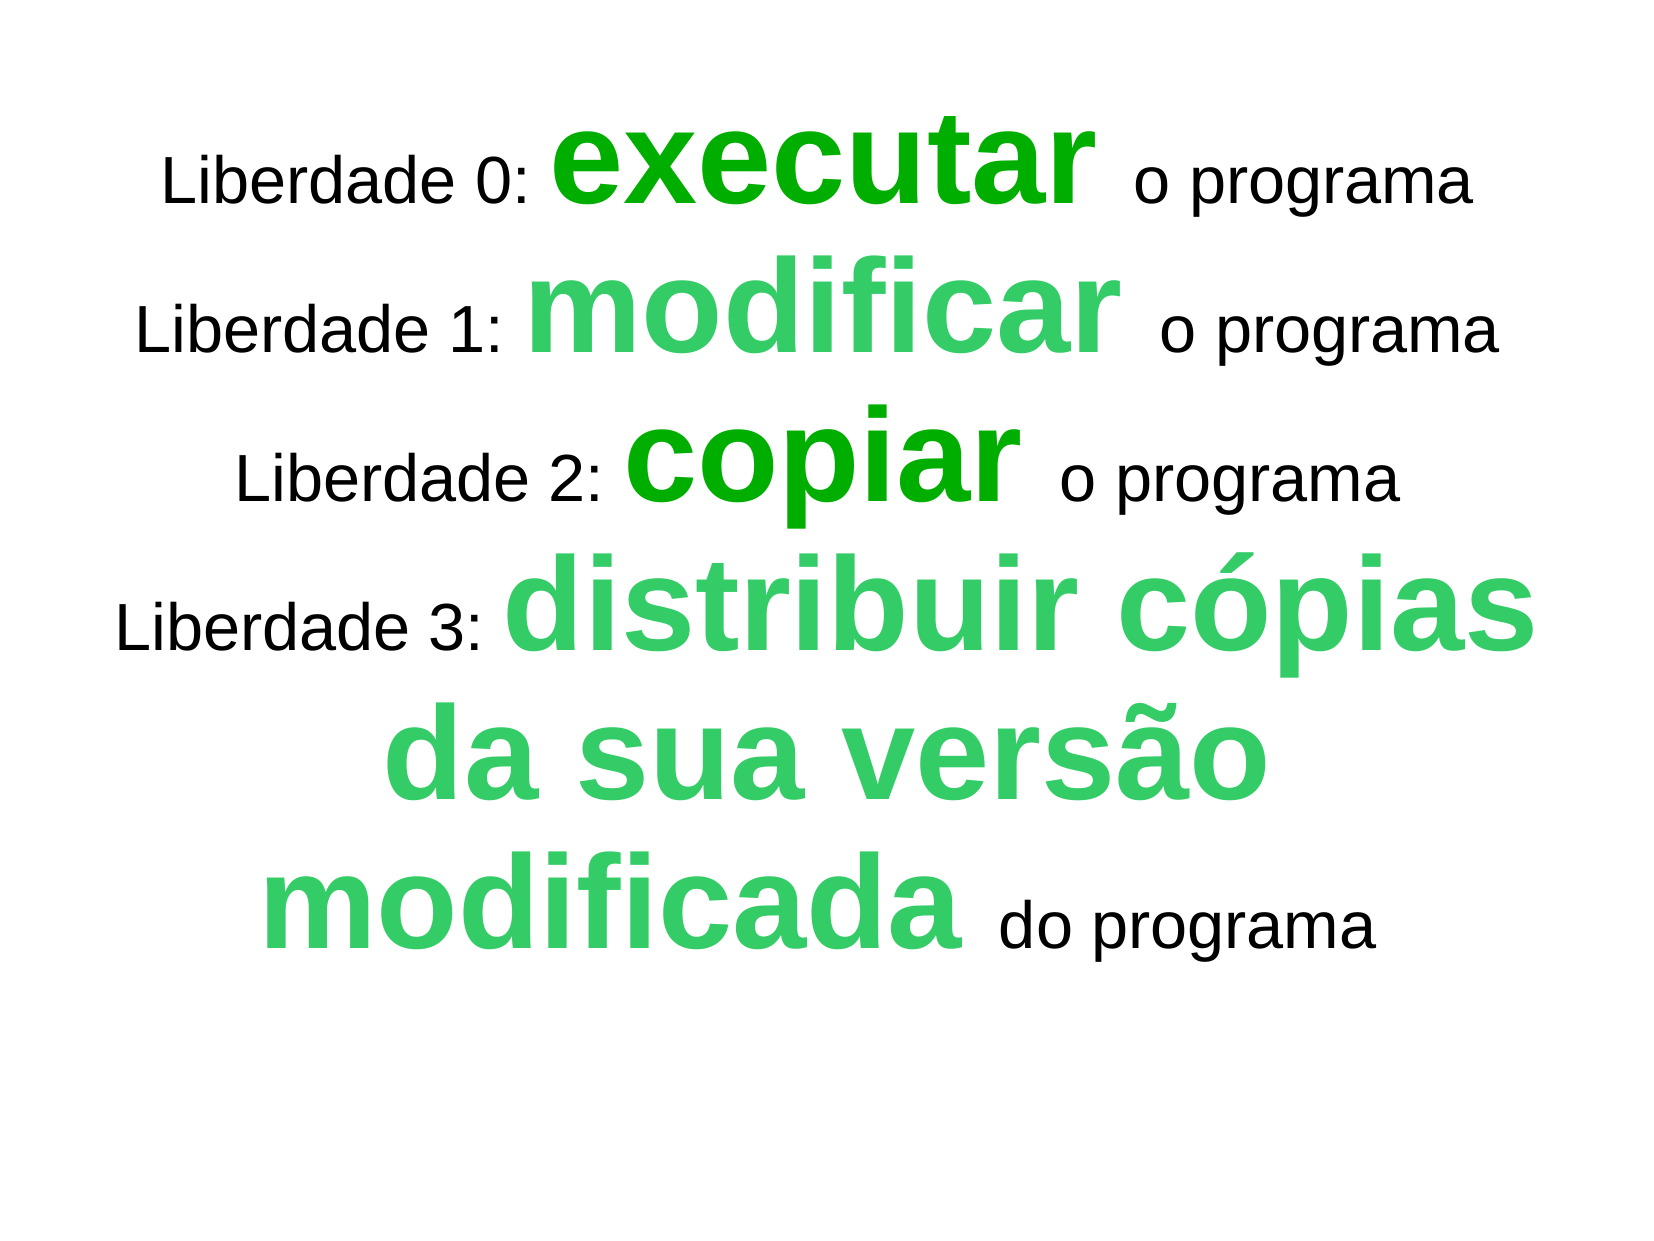

# Liberdade 0: executar o programa
Liberdade 1: modificar o programa
Liberdade 2: copiar o programa
Liberdade 3: distribuir cópias da sua versão modificada do programa